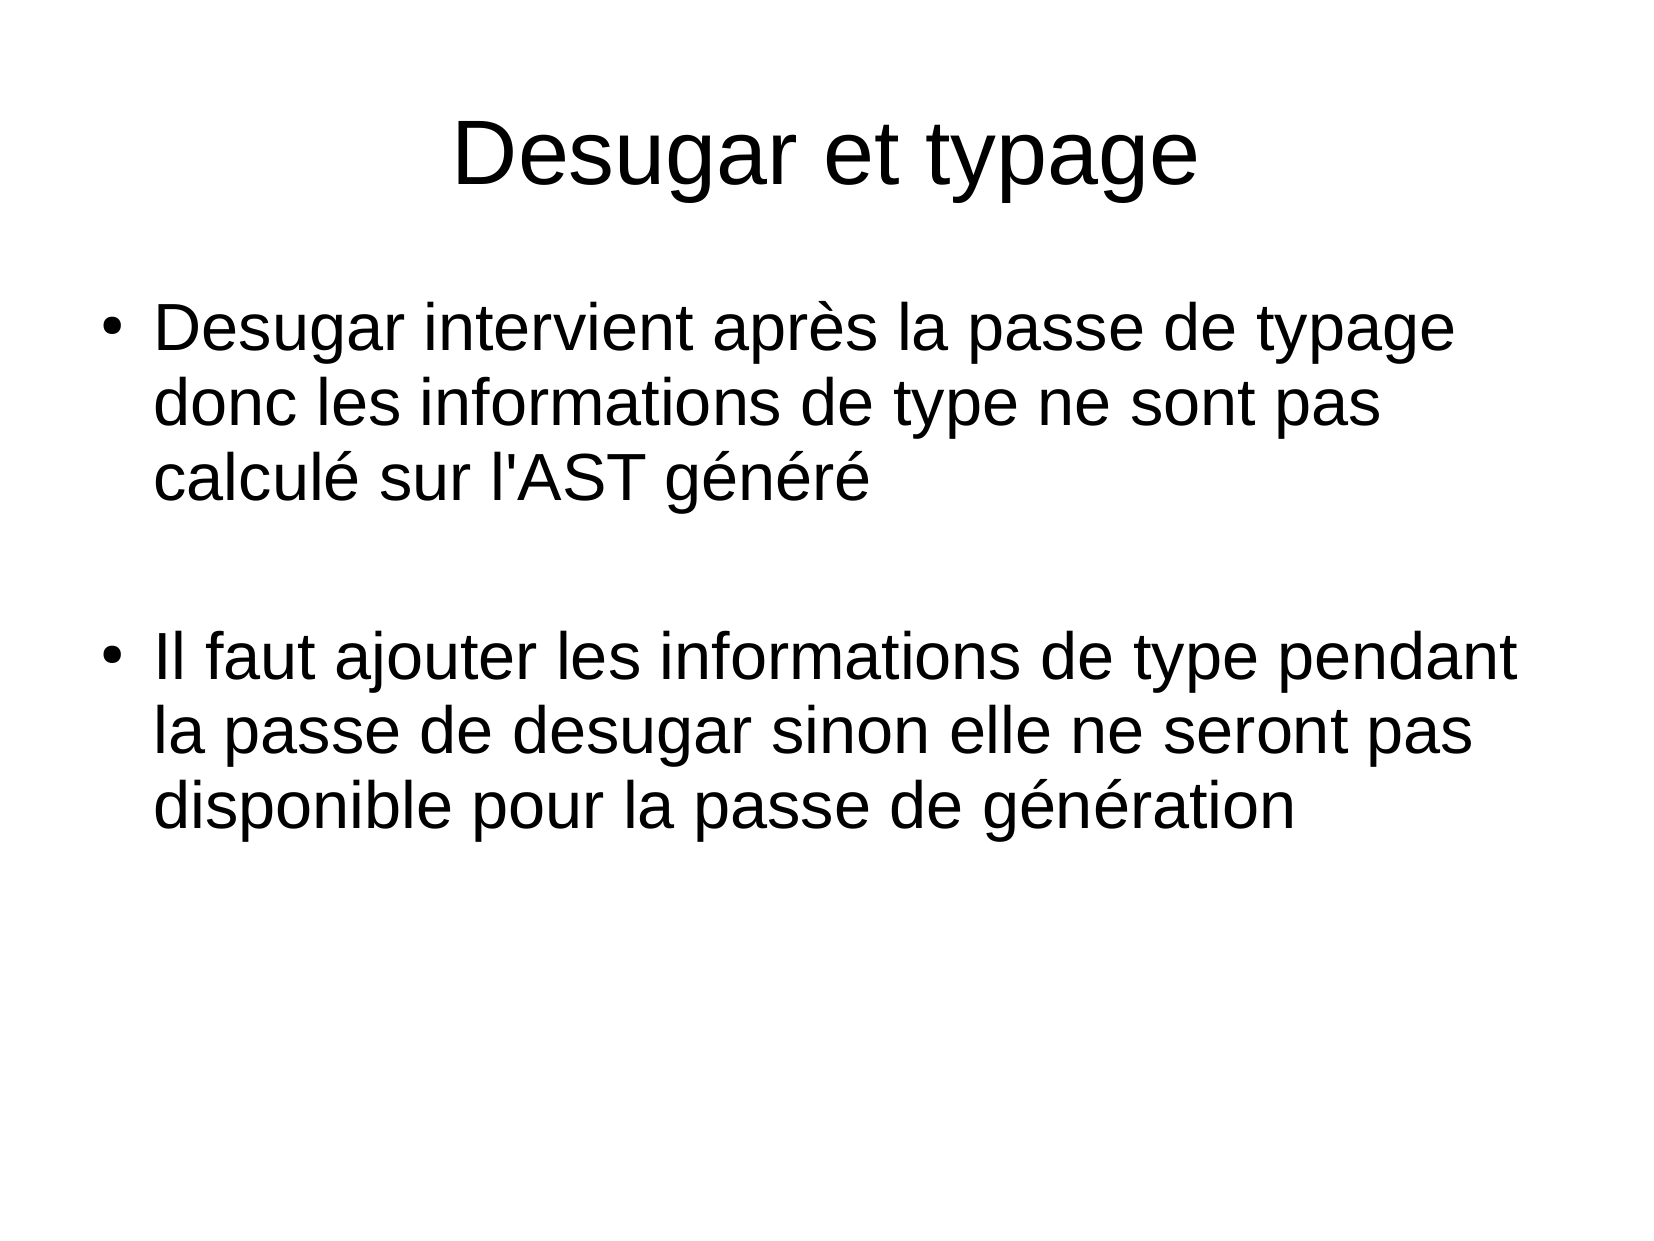

# Desugar et typage
Desugar intervient après la passe de typage donc les informations de type ne sont pas calculé sur l'AST généré
Il faut ajouter les informations de type pendant la passe de desugar sinon elle ne seront pas disponible pour la passe de génération